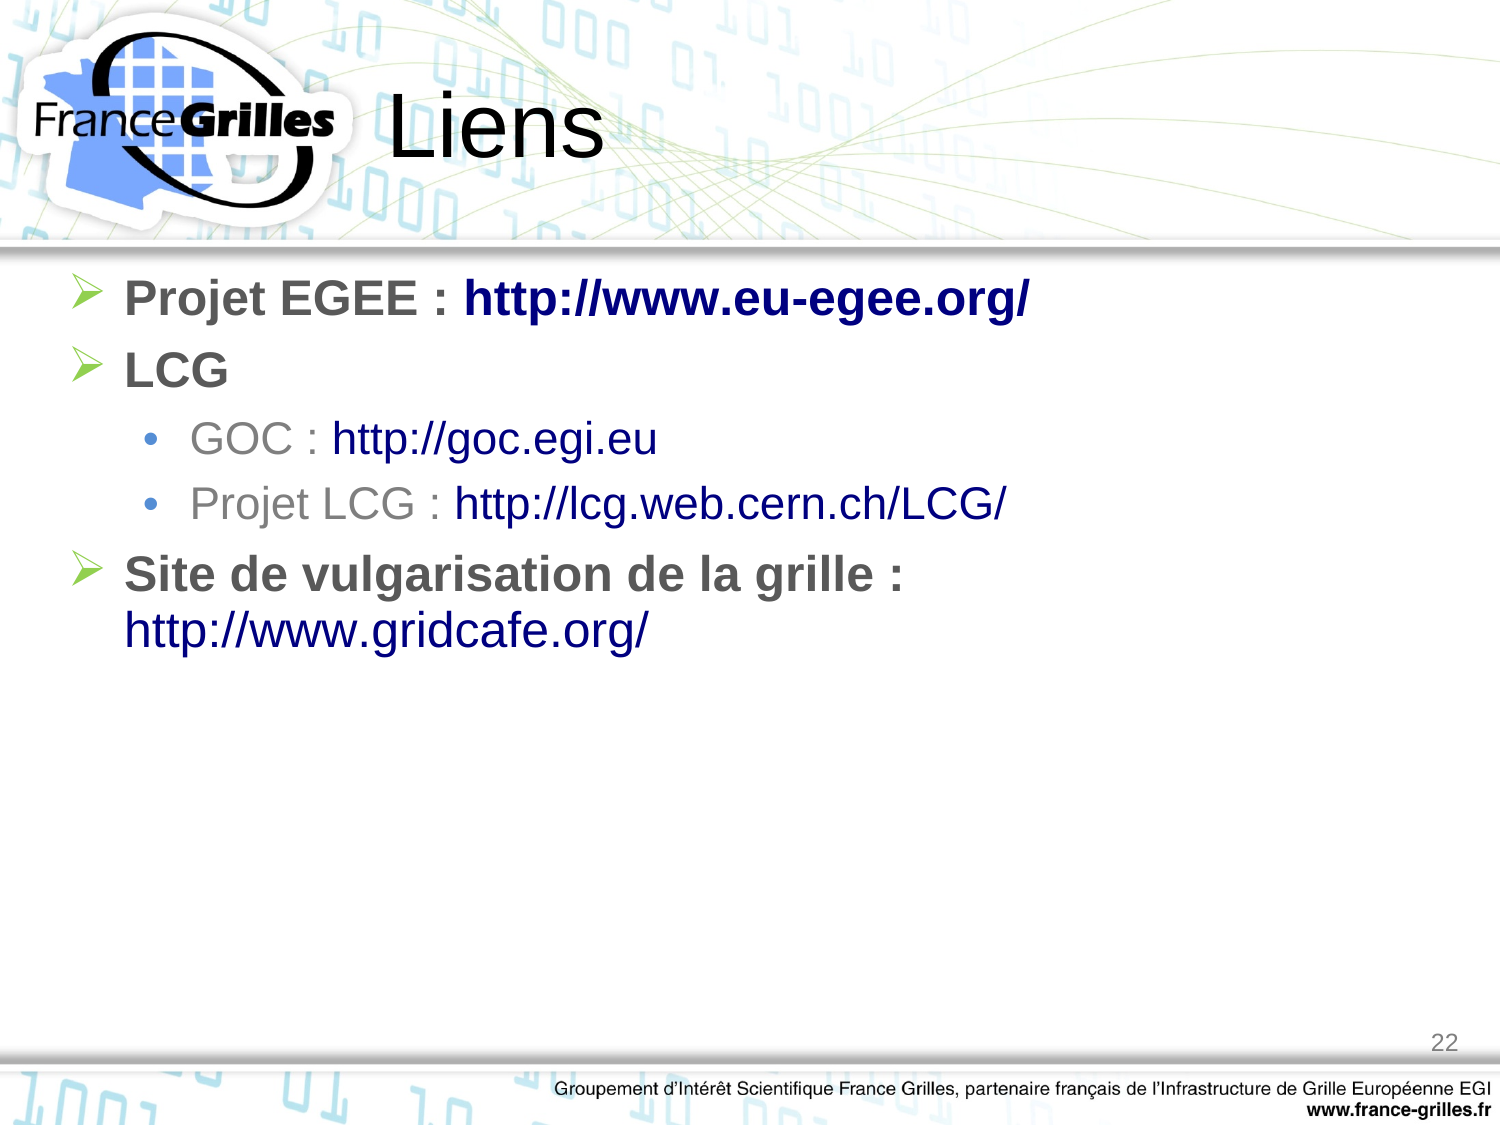

# Liens
Projet EGEE : http://www.eu-egee.org/
LCG
GOC : http://goc.egi.eu
Projet LCG : http://lcg.web.cern.ch/LCG/
Site de vulgarisation de la grille : http://www.gridcafe.org/
22